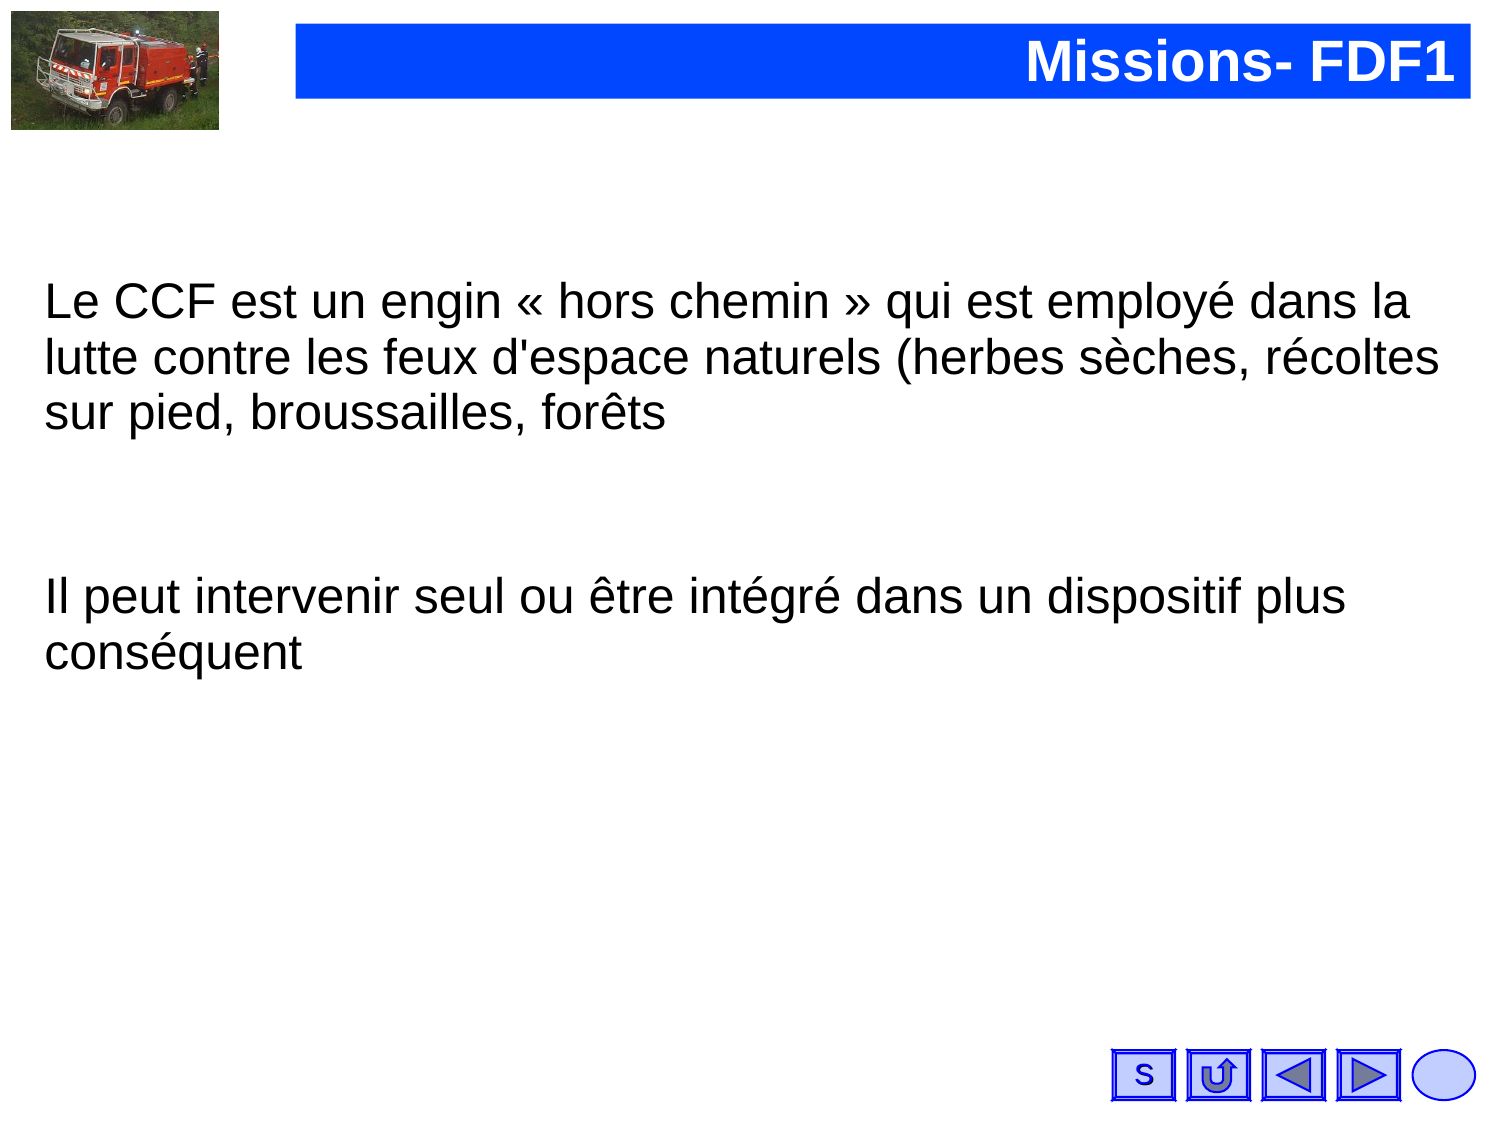

Missions- FDF1
Le CCF est un engin « hors chemin » qui est employé dans la lutte contre les feux d'espace naturels (herbes sèches, récoltes sur pied, broussailles, forêts
Il peut intervenir seul ou être intégré dans un dispositif plus conséquent